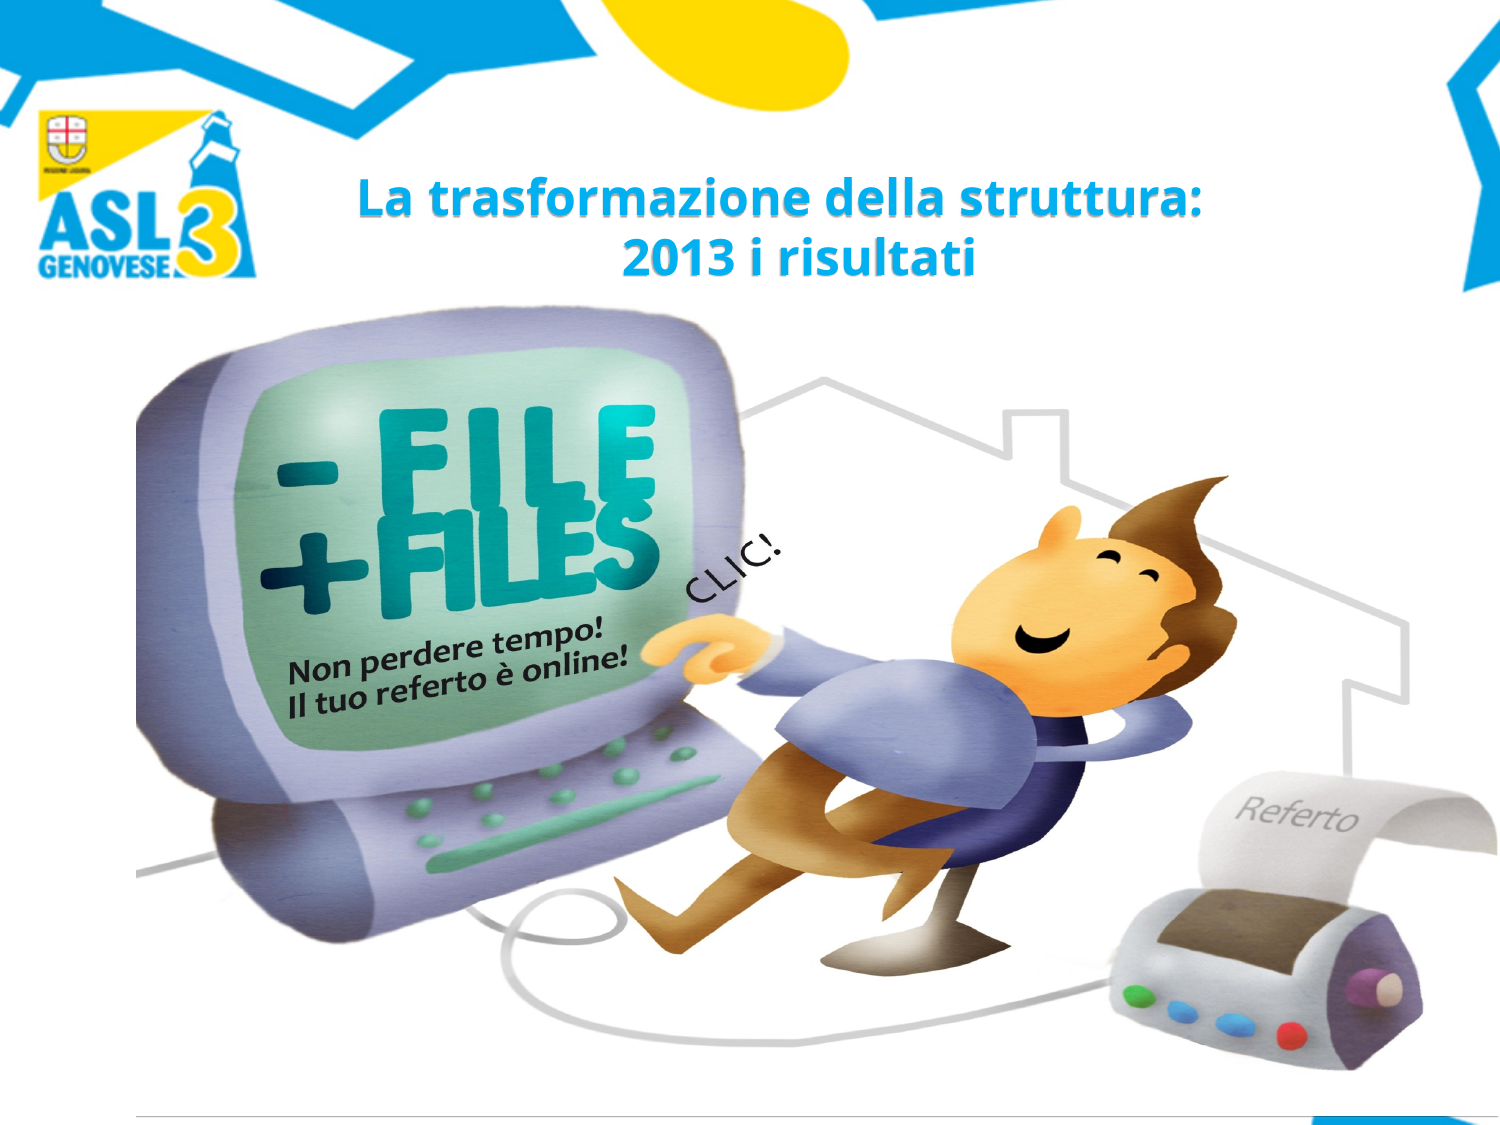

# La trasformazione della struttura: 2013 i risultati